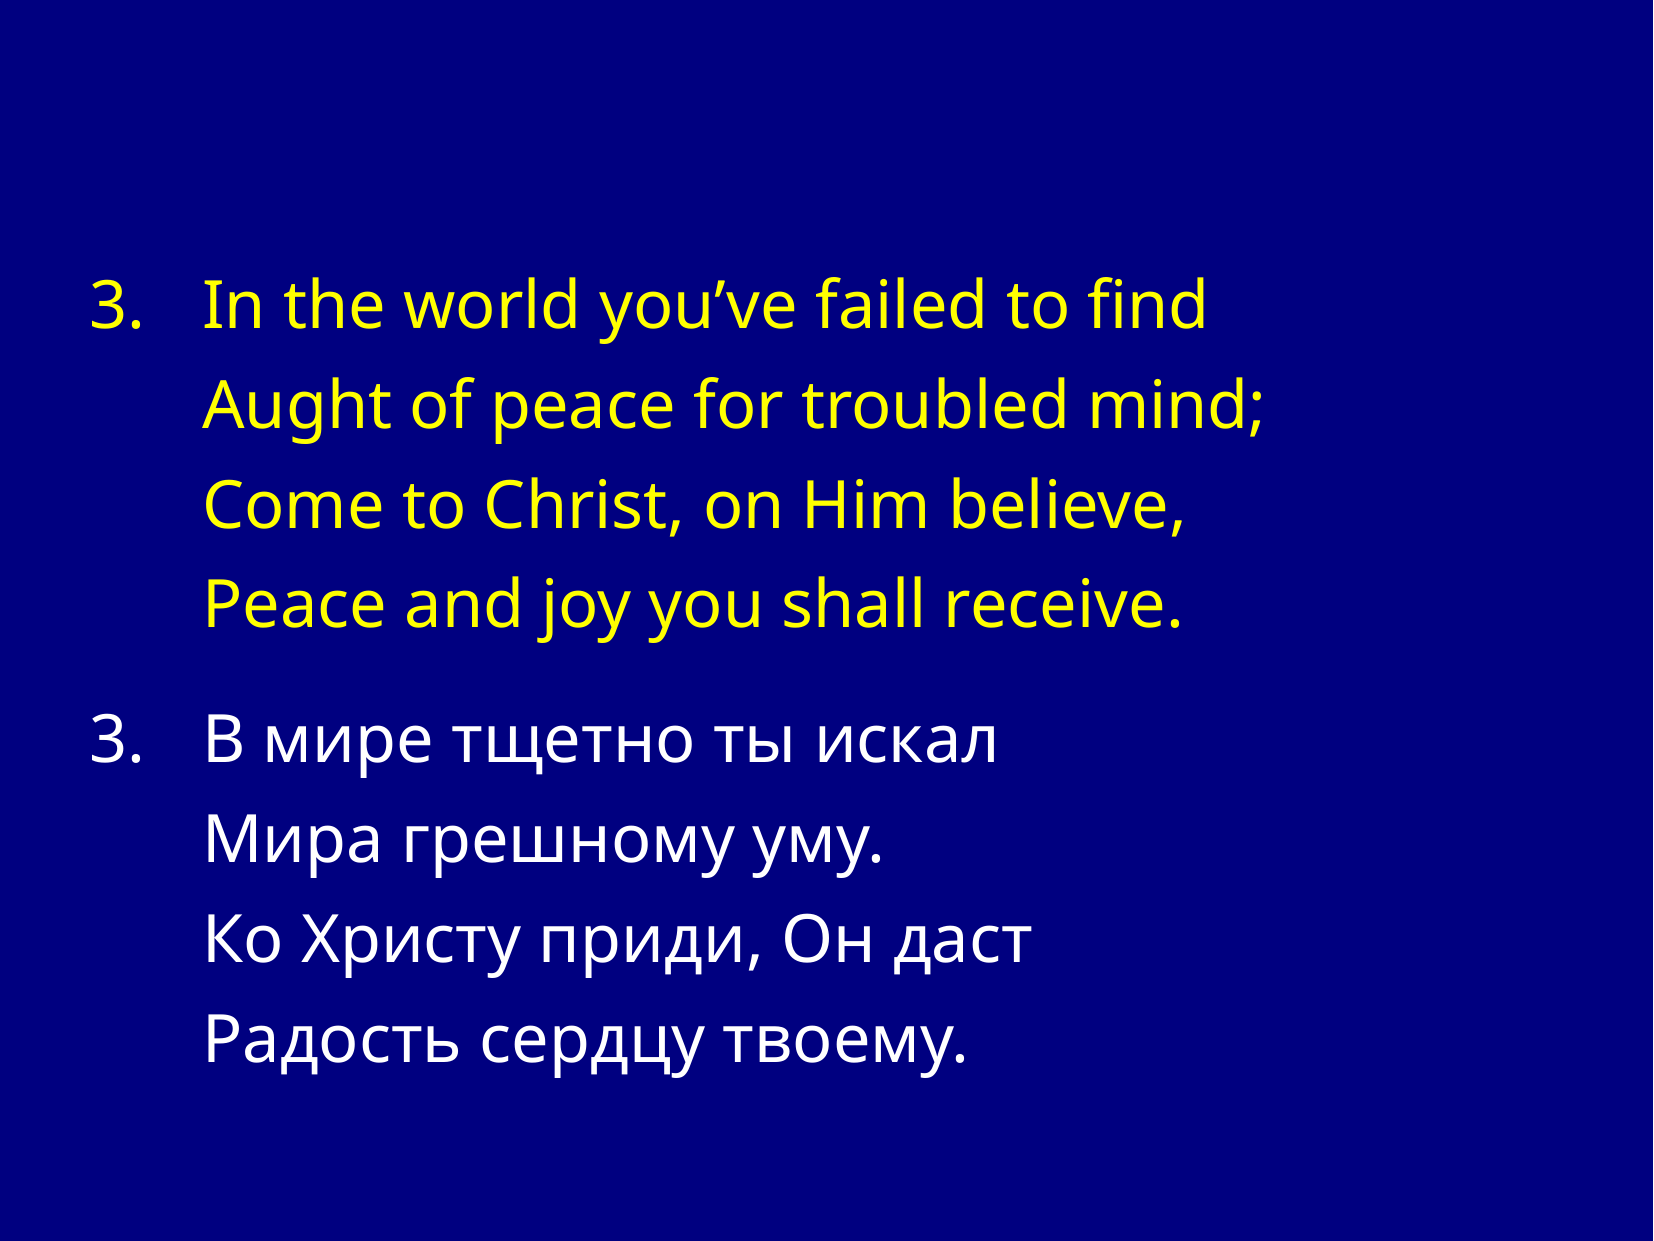

3.	In the world you’ve failed to find
	Aught of peace for troubled mind;
	Come to Christ, on Him believe,
	Peace and joy you shall receive.
3.	В мире тщетно ты искал
	Мира грешному уму.
	Ко Христу приди, Он даст
	Радость сердцу твоему.